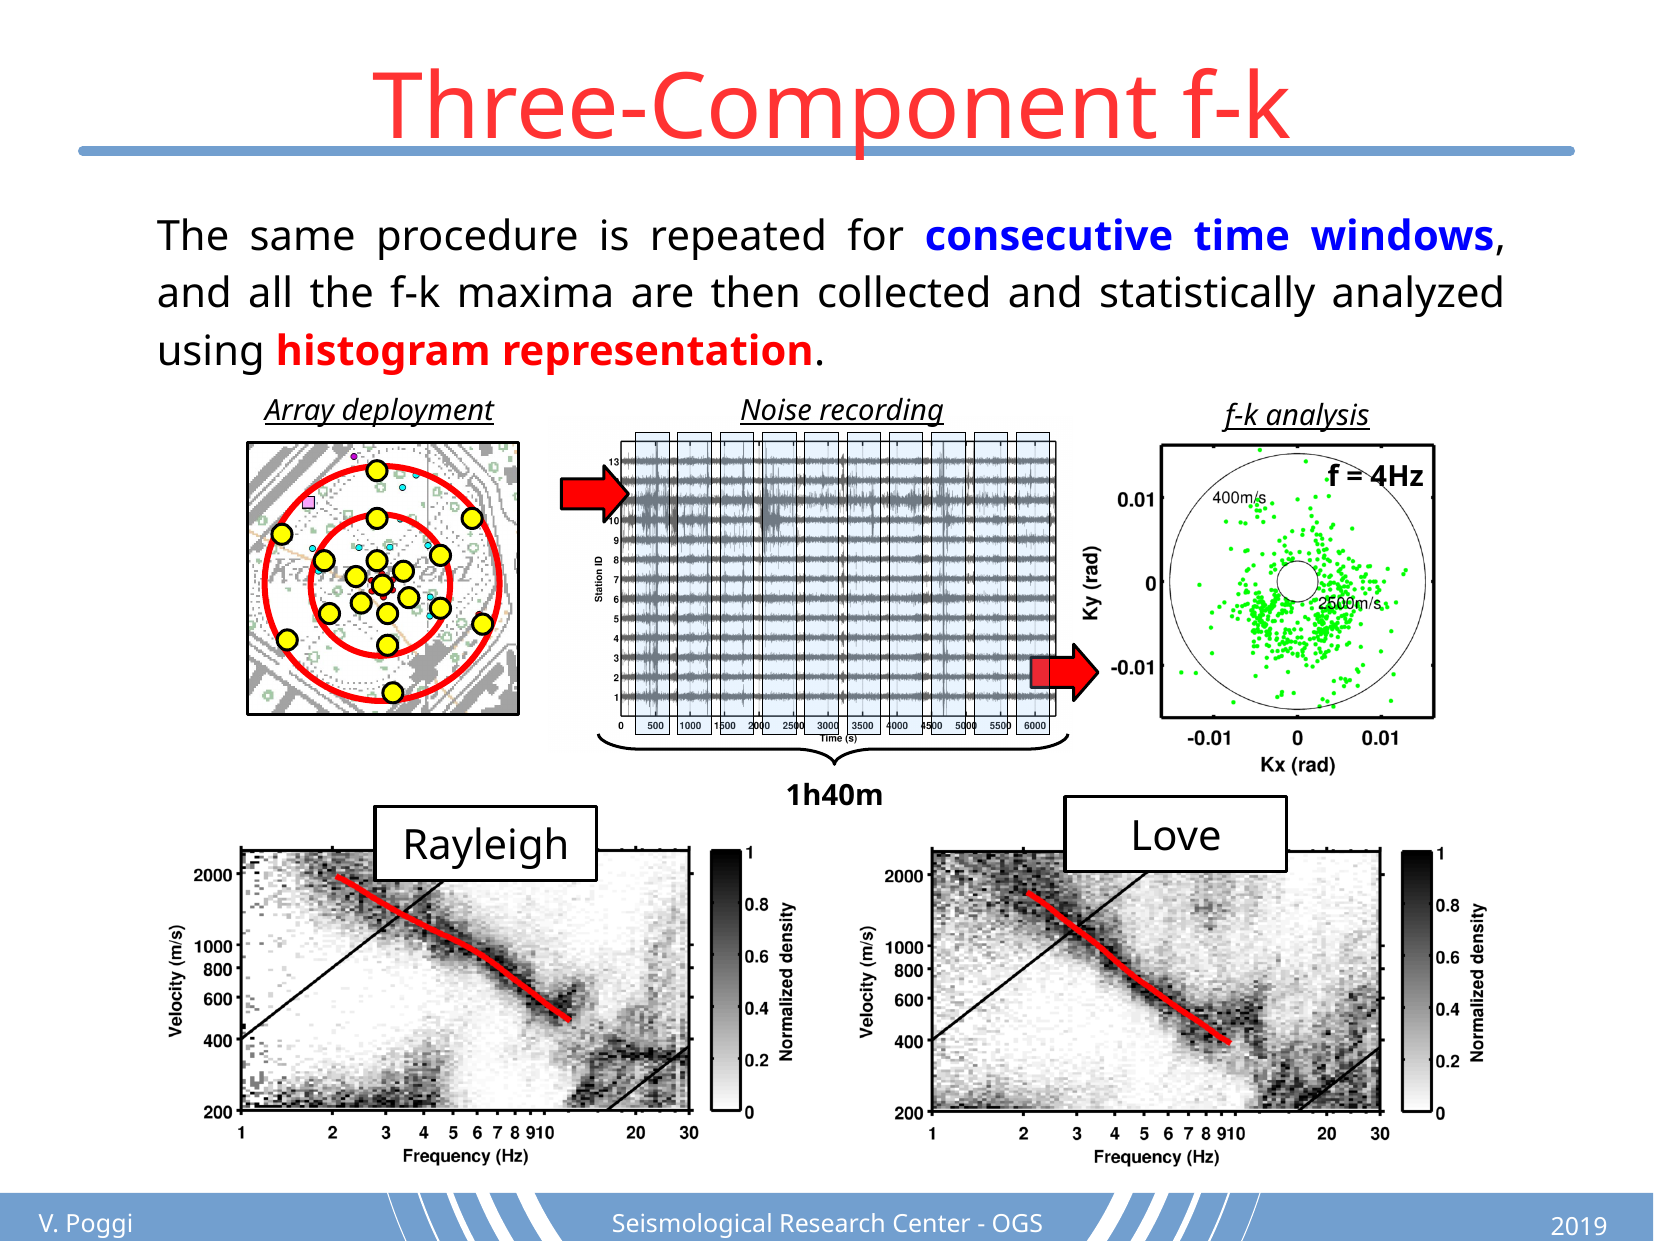

Three-Component f-k
The same procedure is repeated for consecutive time windows, and all the f-k maxima are then collected and statistically analyzed using histogram representation.
Array deployment
Noise recording
f-k analysis
f = 4Hz
1h40m
Love
Rayleigh